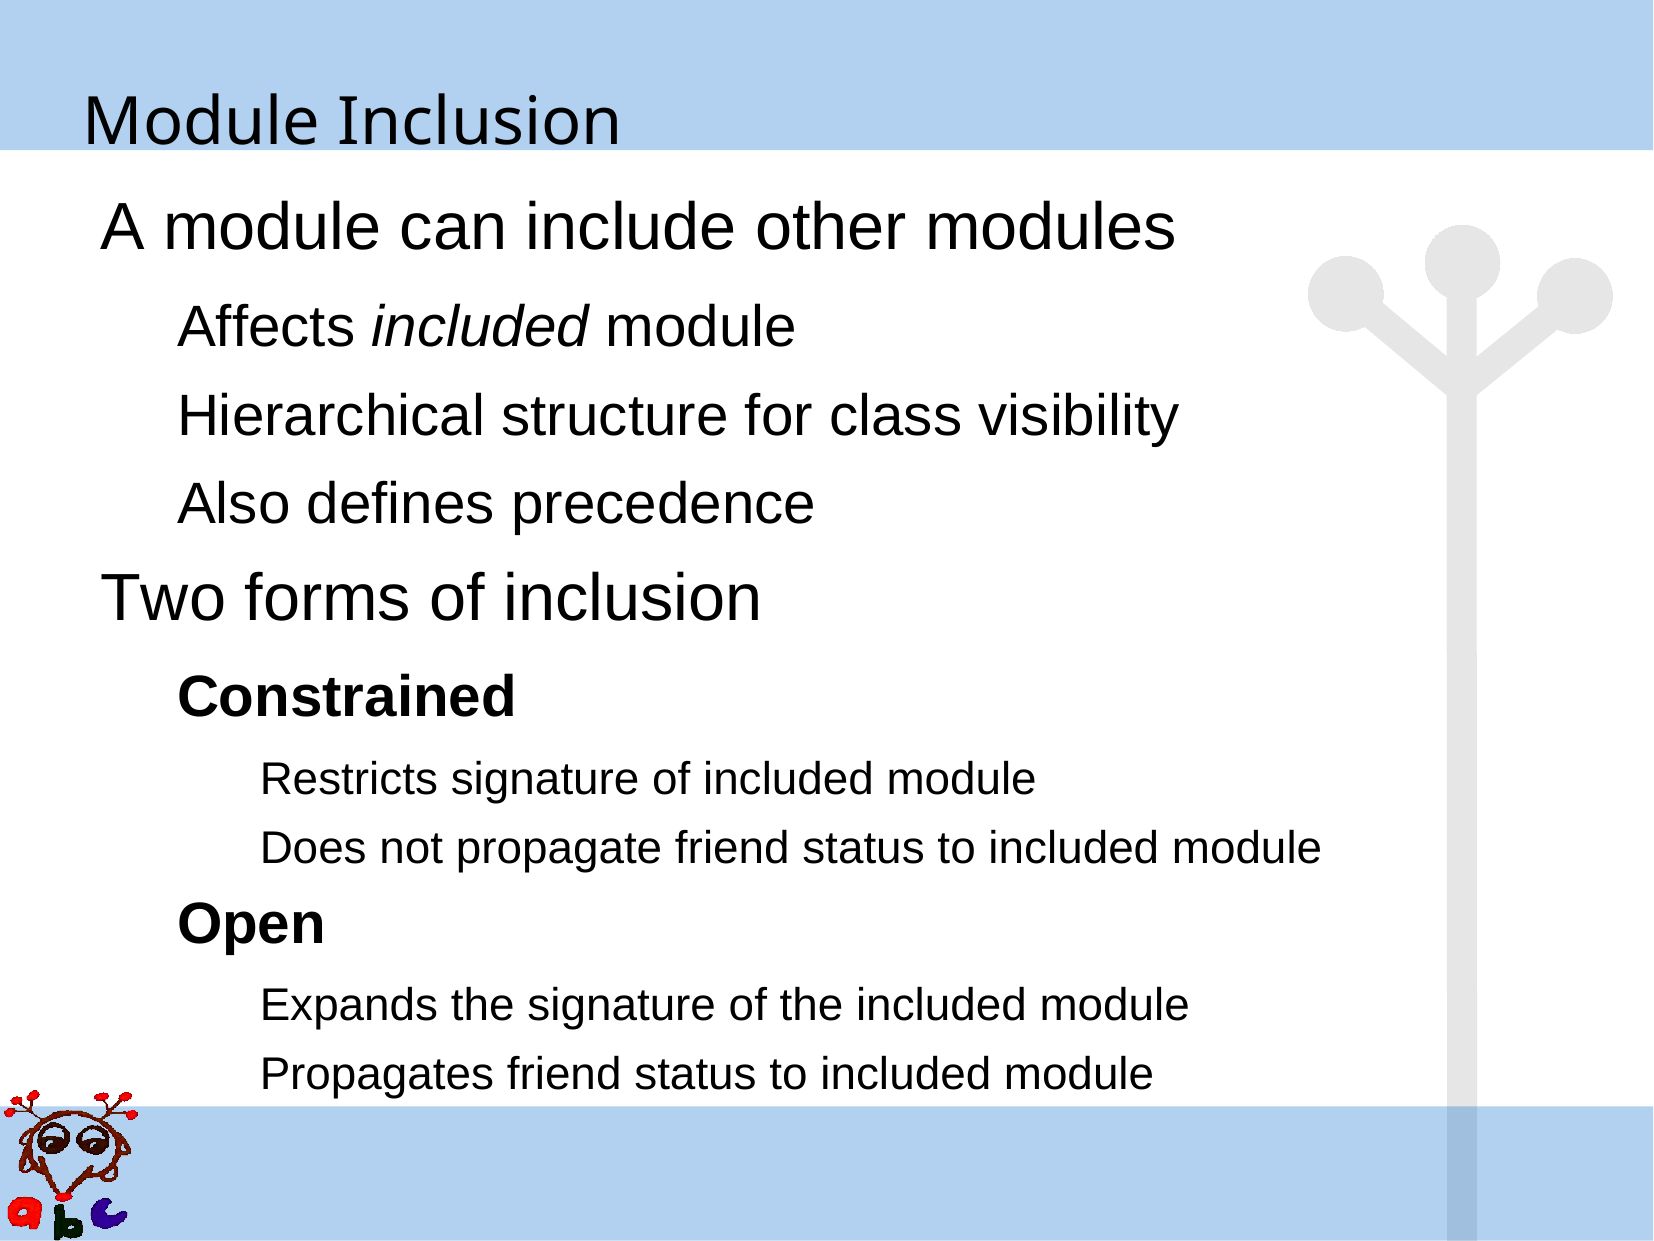

# Module Inclusion
A module can include other modules
Affects included module
Hierarchical structure for class visibility
Also defines precedence
Two forms of inclusion
Constrained
Restricts signature of included module
Does not propagate friend status to included module
Open
Expands the signature of the included module
Propagates friend status to included module